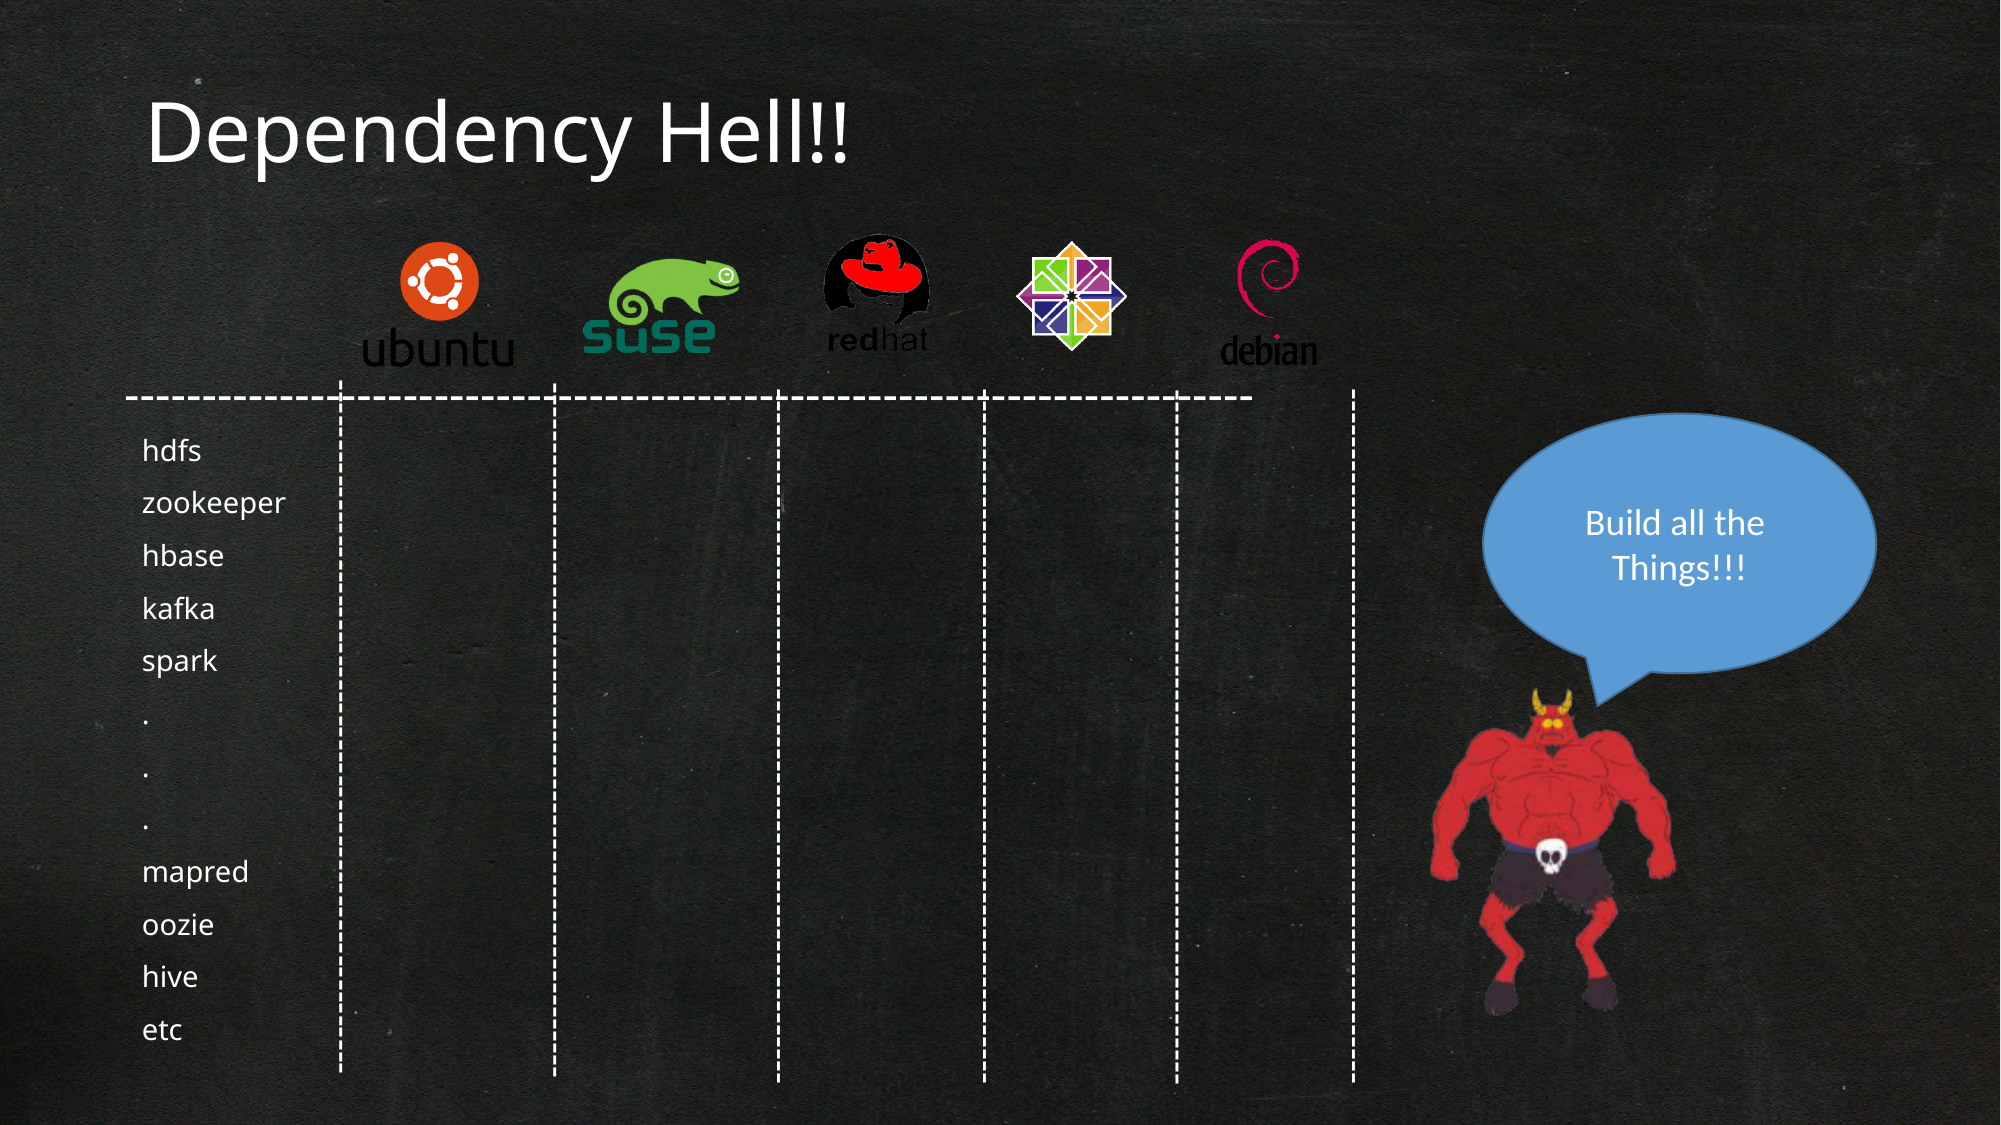

Dependency Hell!!
# -------------------------------------------------------------------------
hdfs
zookeeper
hbase
kafka
spark
.
.
.
mapred
oozie
hive
etc
Build all the
Things!!!
----------------------------------------------------------
----------------------------------------------------------
----------------------------------------------------------
----------------------------------------------------------
----------------------------------------------------------
----------------------------------------------------------